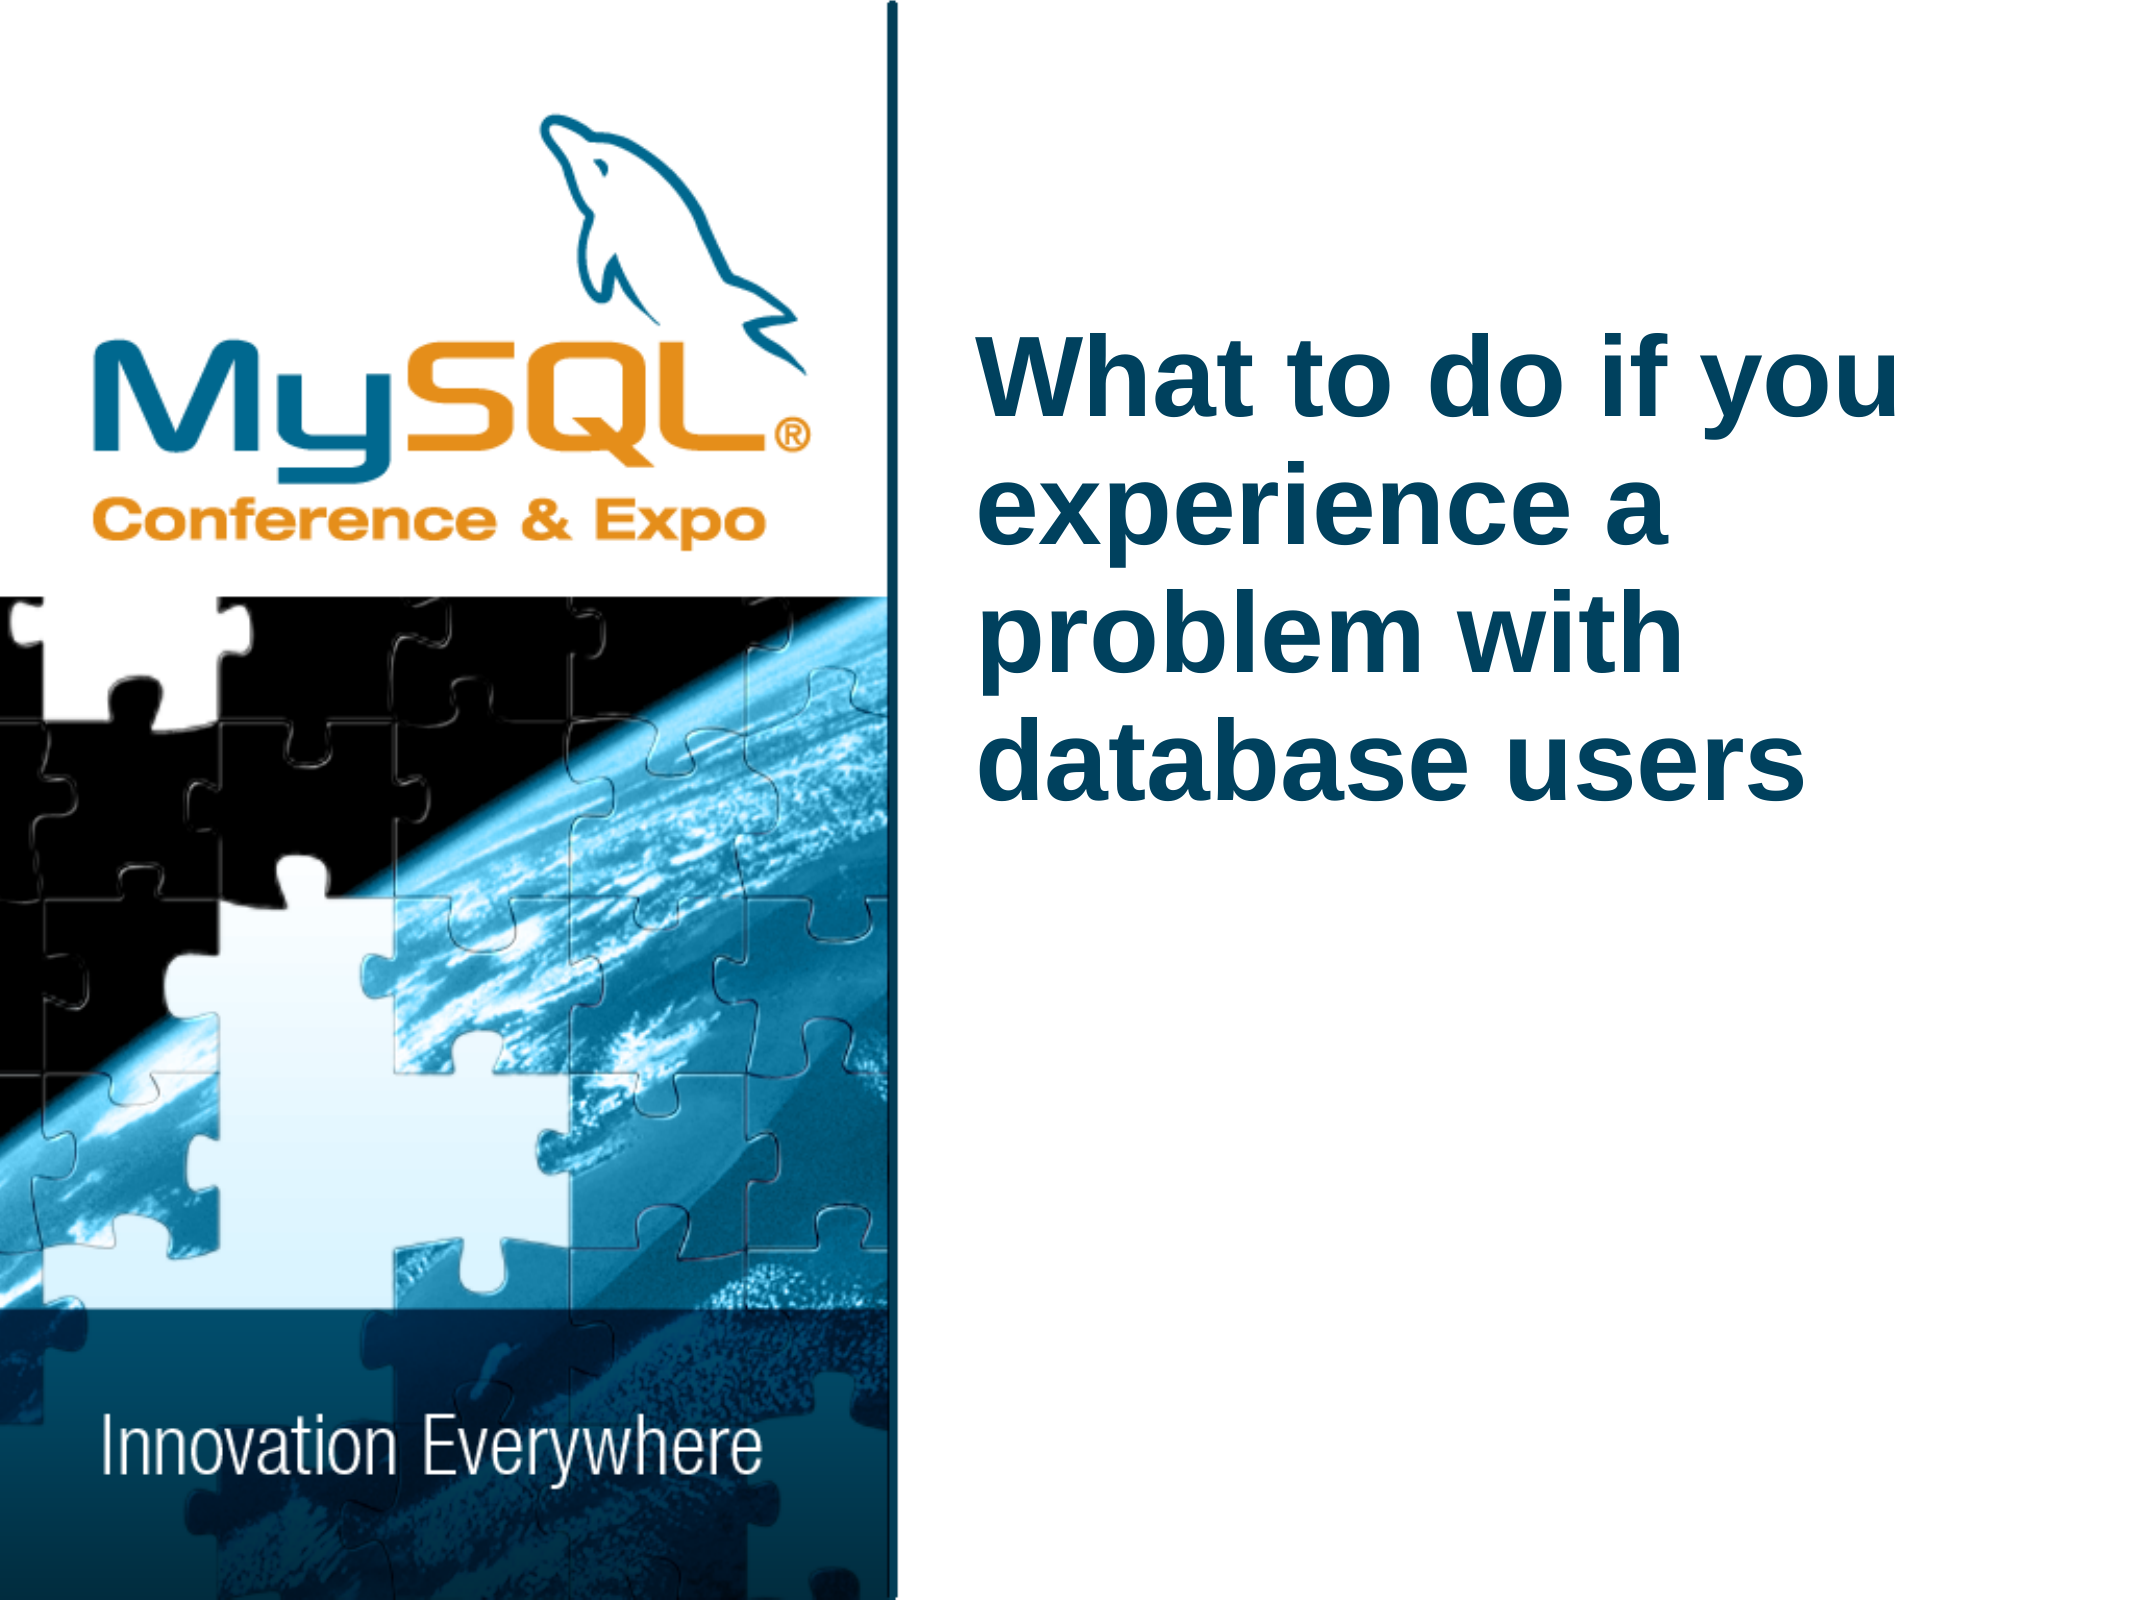

# What to do if you experience a problem with database users